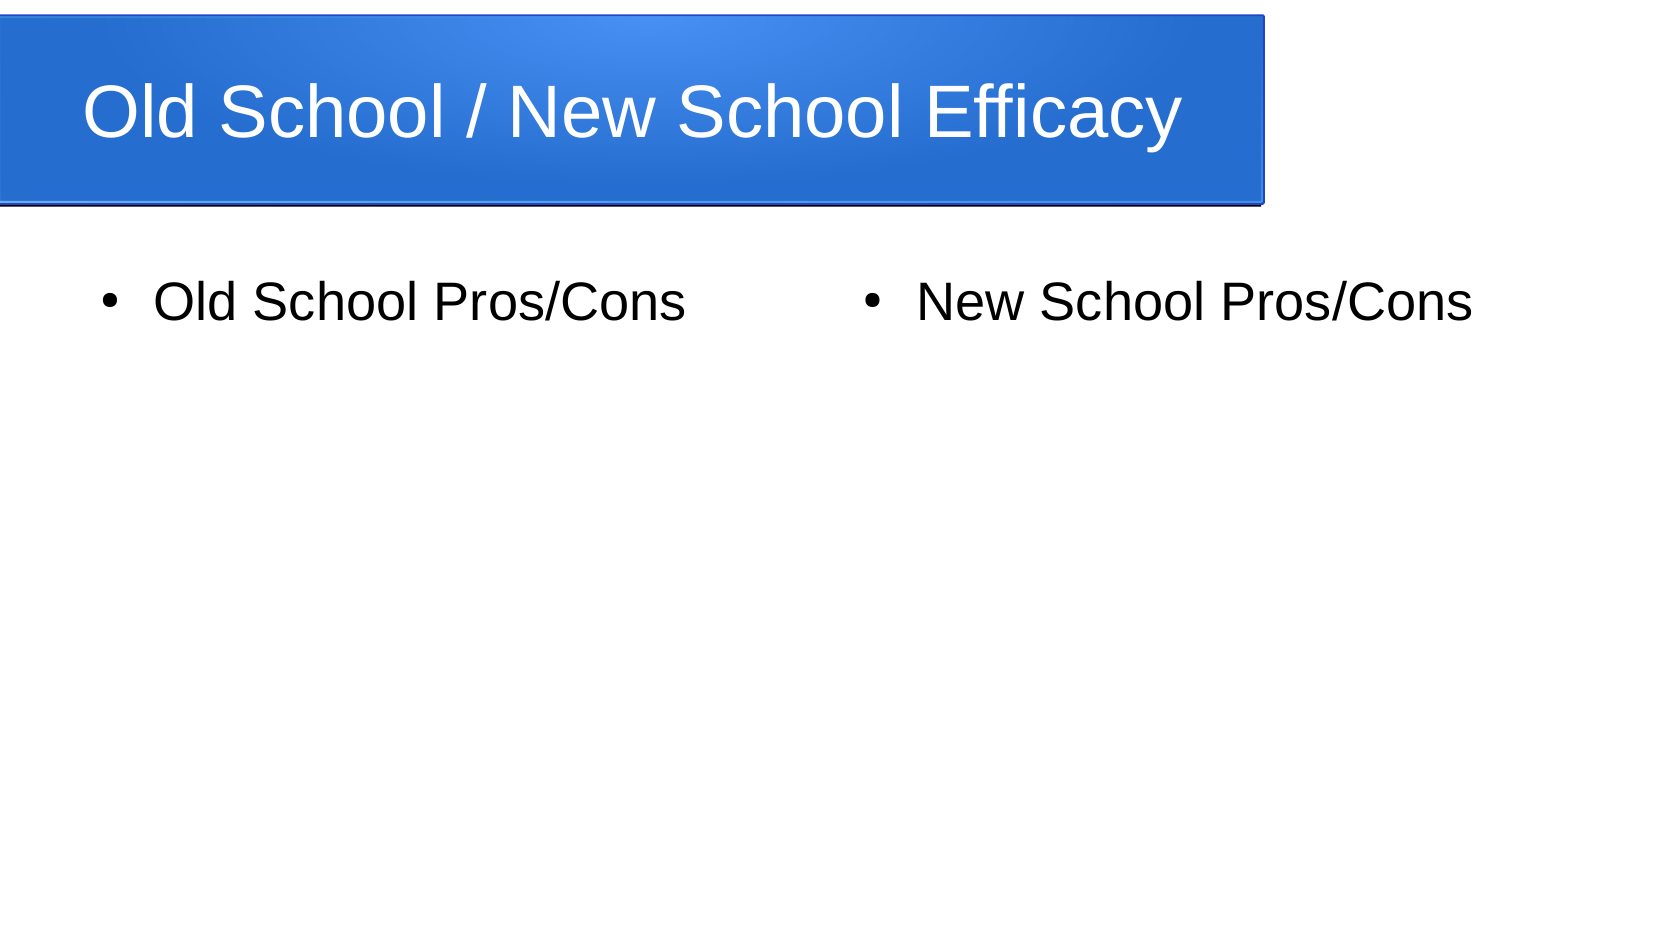

# Old School / New School Efficacy
Old School Pros/Cons
New School Pros/Cons